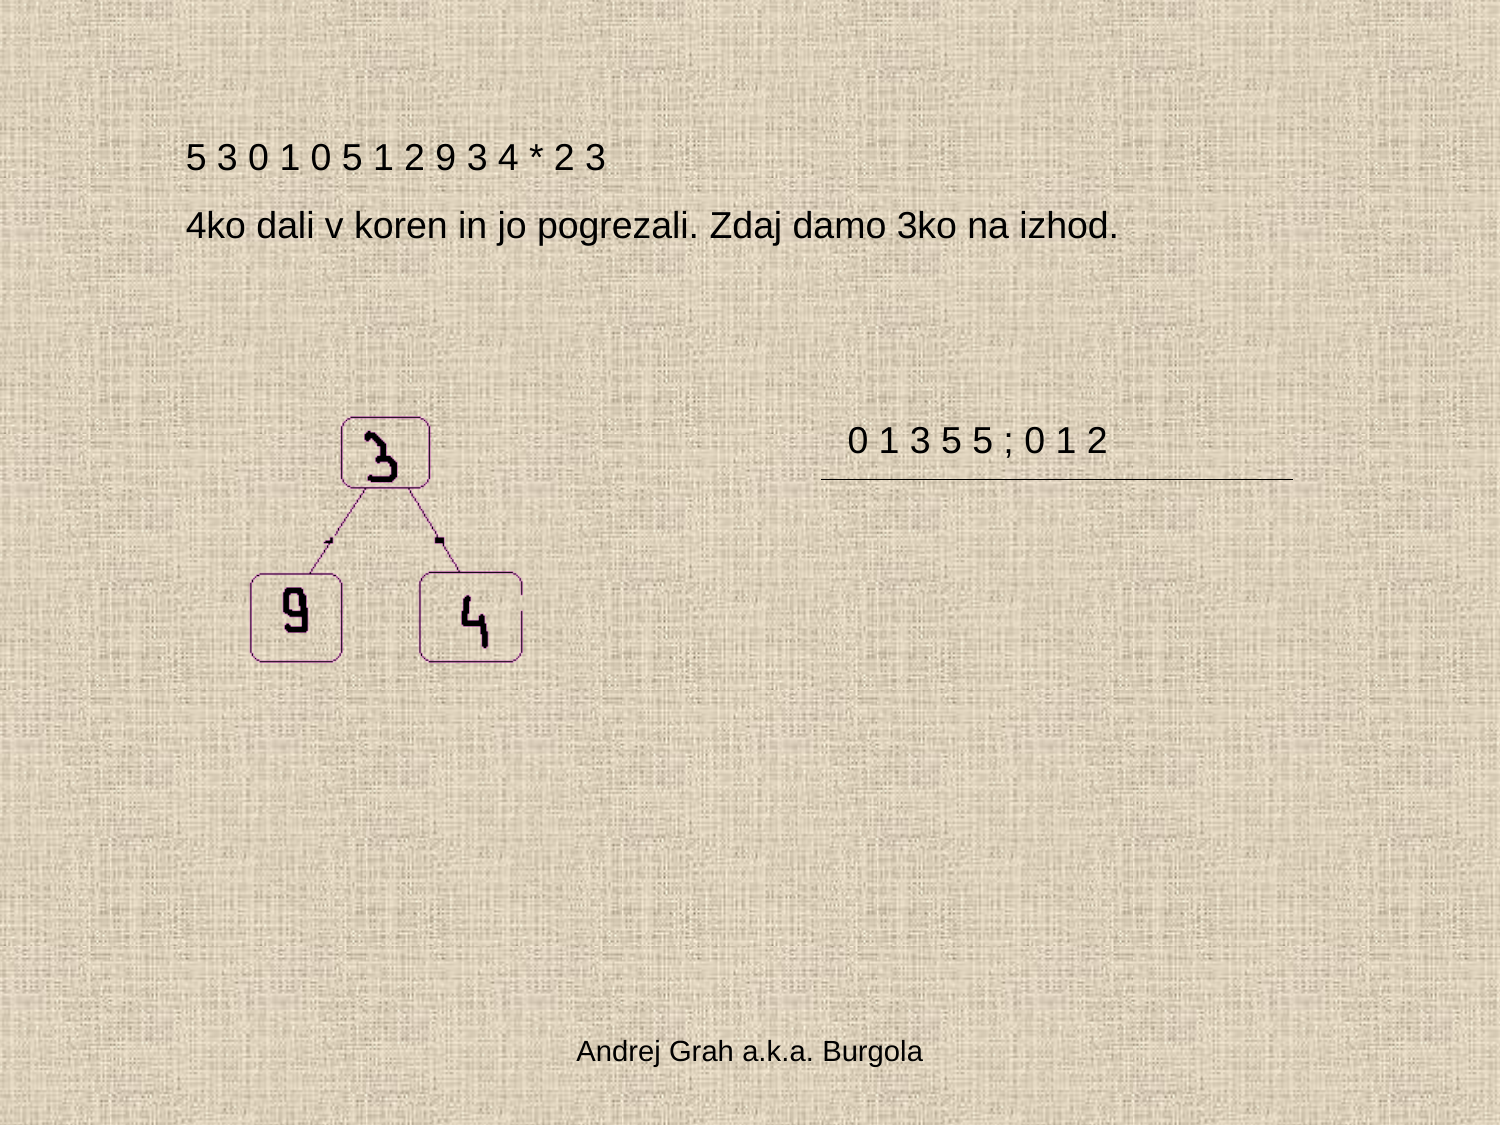

5 3 0 1 0 5 1 2 9 3 4 * 2 3
4ko dali v koren in jo pogrezali. Zdaj damo 3ko na izhod.
0 1 3 5 5 ; 0 1 2
Andrej Grah a.k.a. Burgola